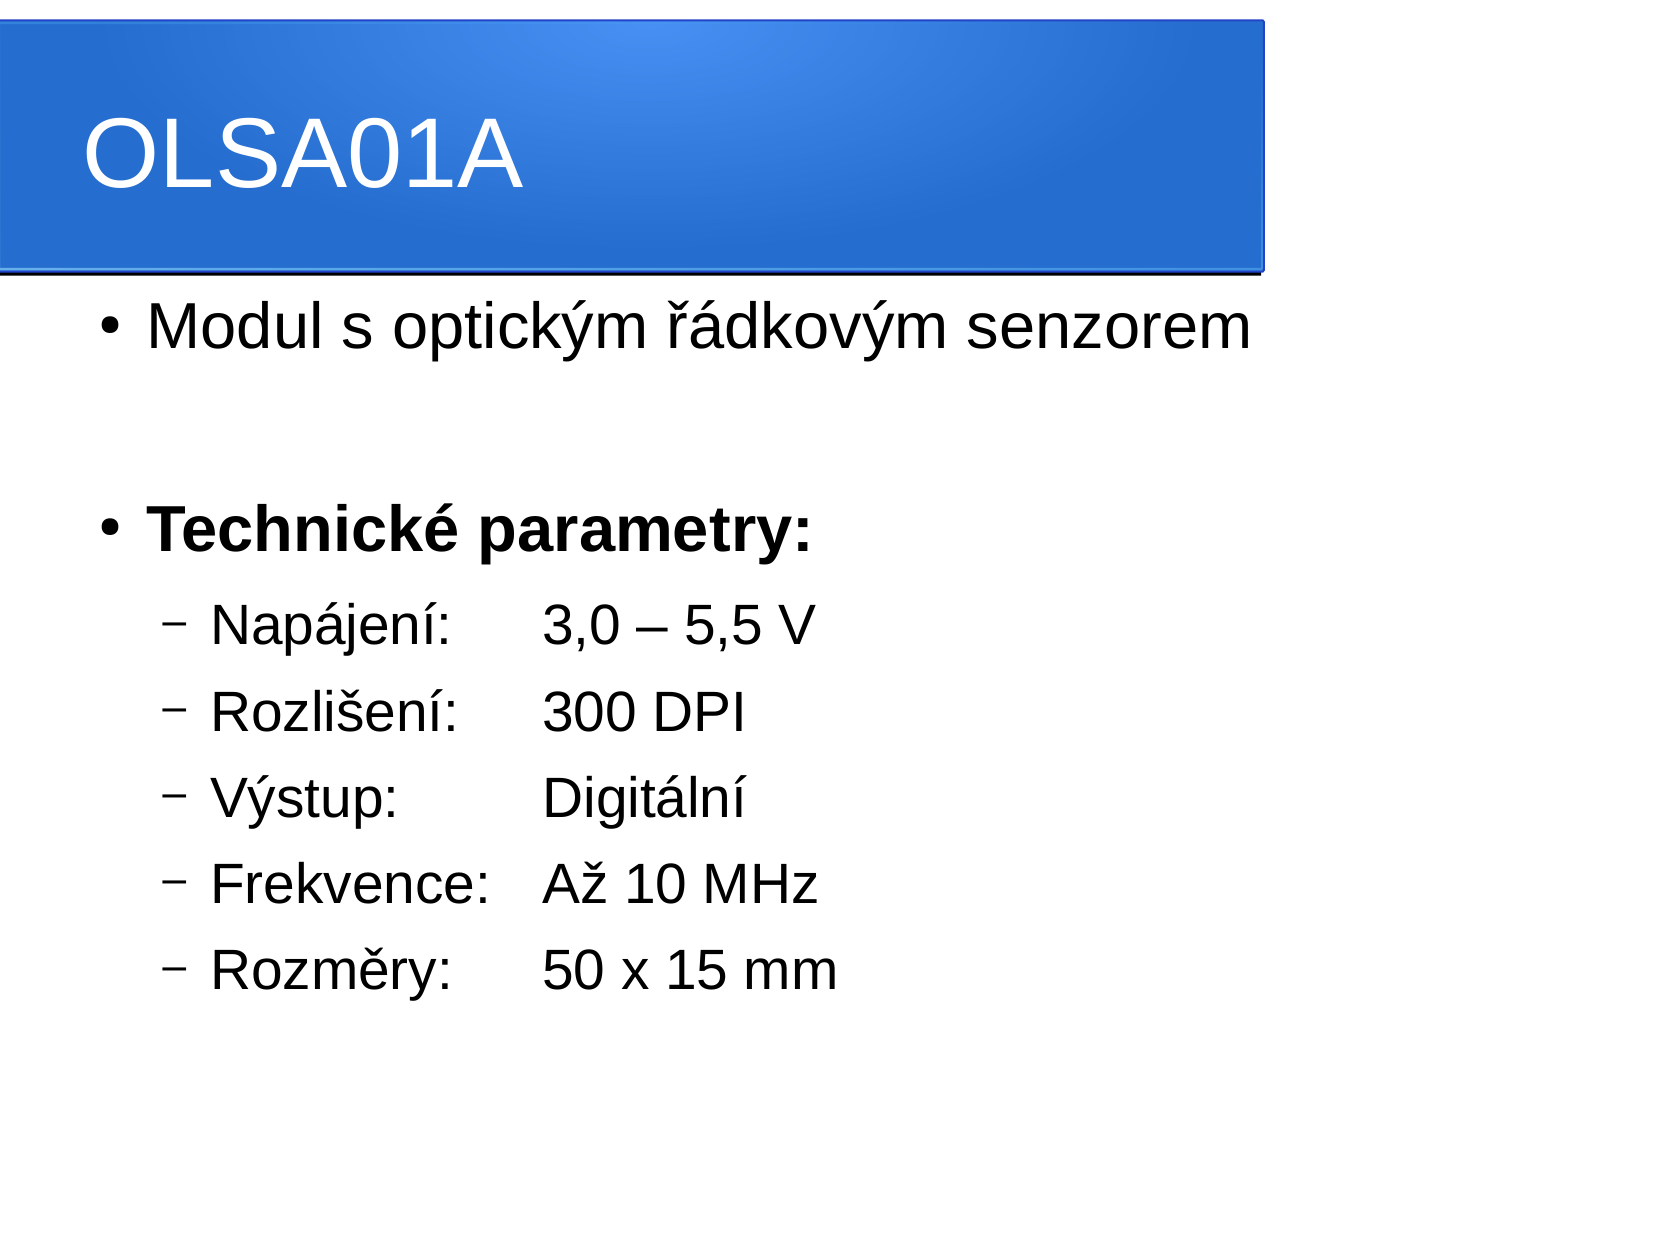

# OLSA01A
Modul s optickým řádkovým senzorem
Technické parametry:
Napájení:		3,0 – 5,5 V
Rozlišení:		300 DPI
Výstup:			Digitální
Frekvence:	Až 10 MHz
Rozměry:		50 x 15 mm